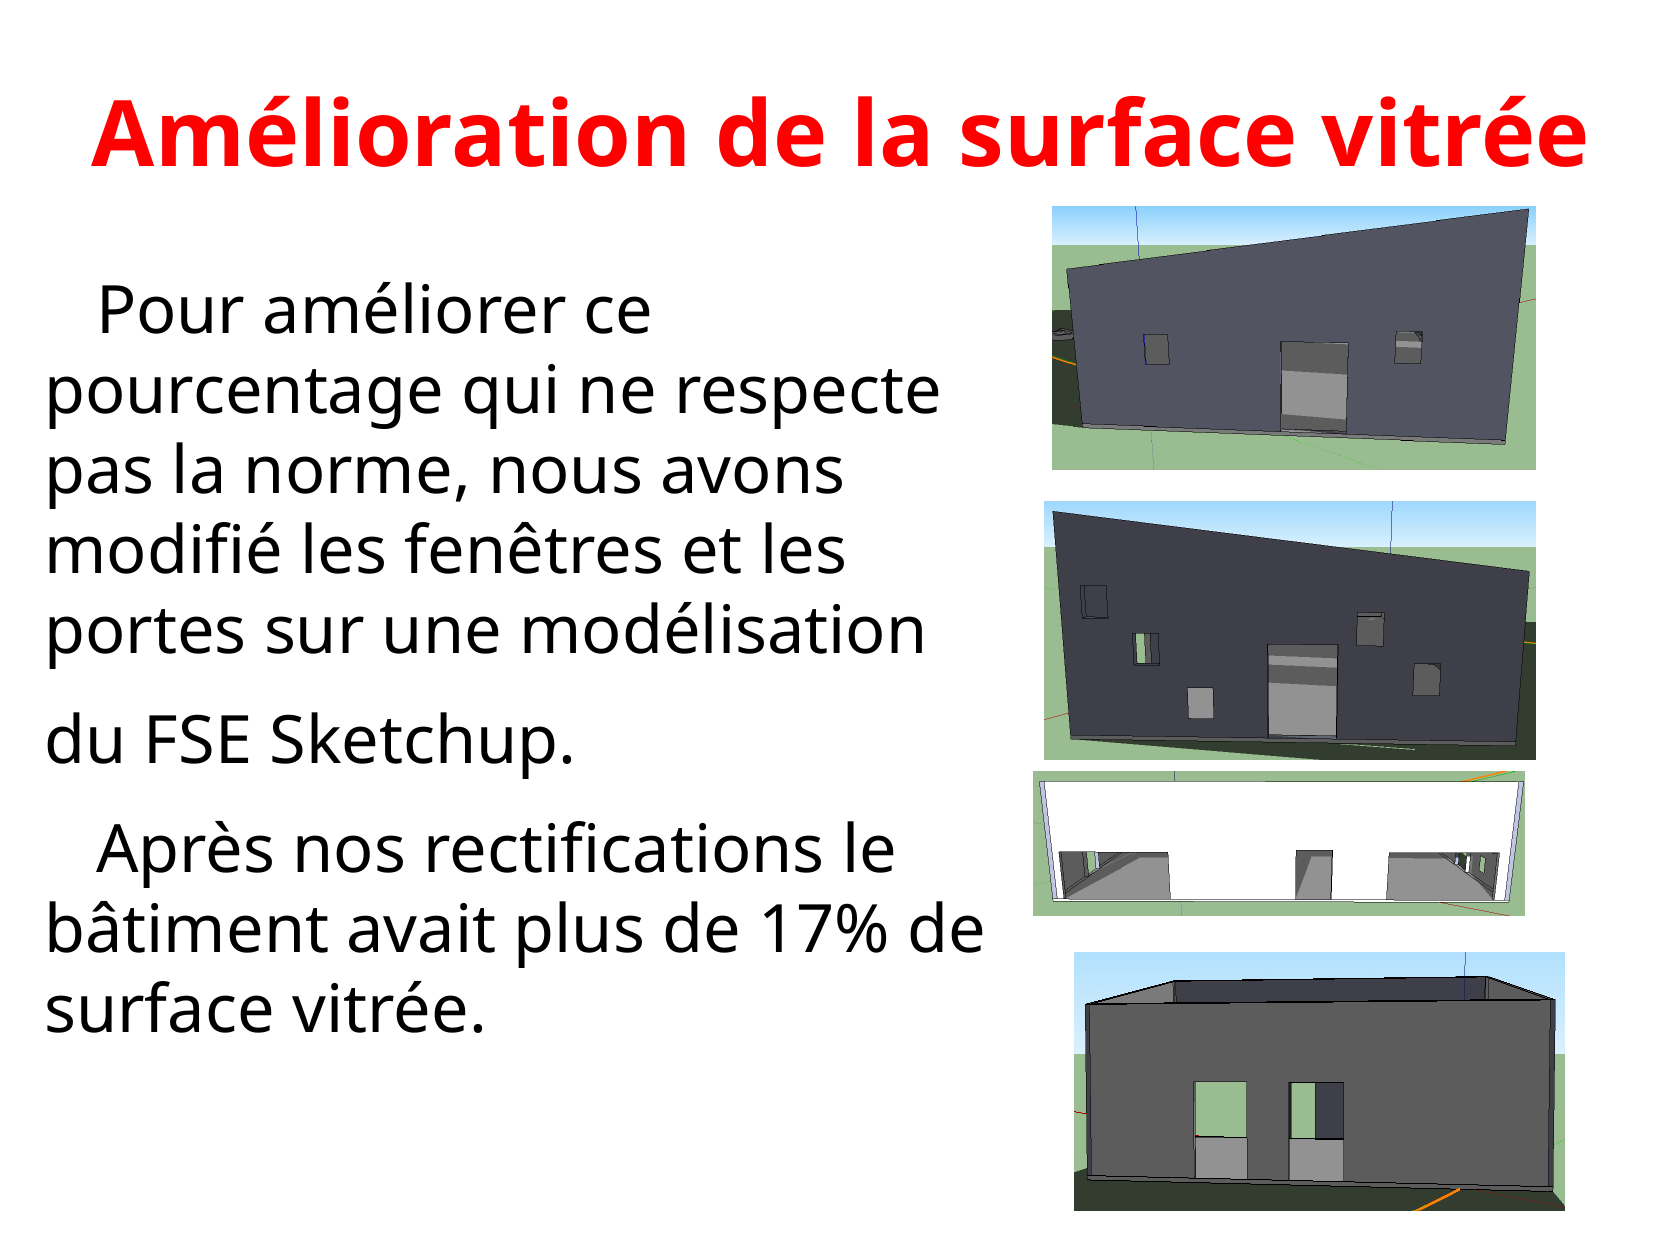

# Amélioration de la surface vitrée
 Pour améliorer ce pourcentage qui ne respecte pas la norme, nous avons modifié les fenêtres et les portes sur une modélisation
du FSE Sketchup.
 Après nos rectifications le bâtiment avait plus de 17% de surface vitrée.